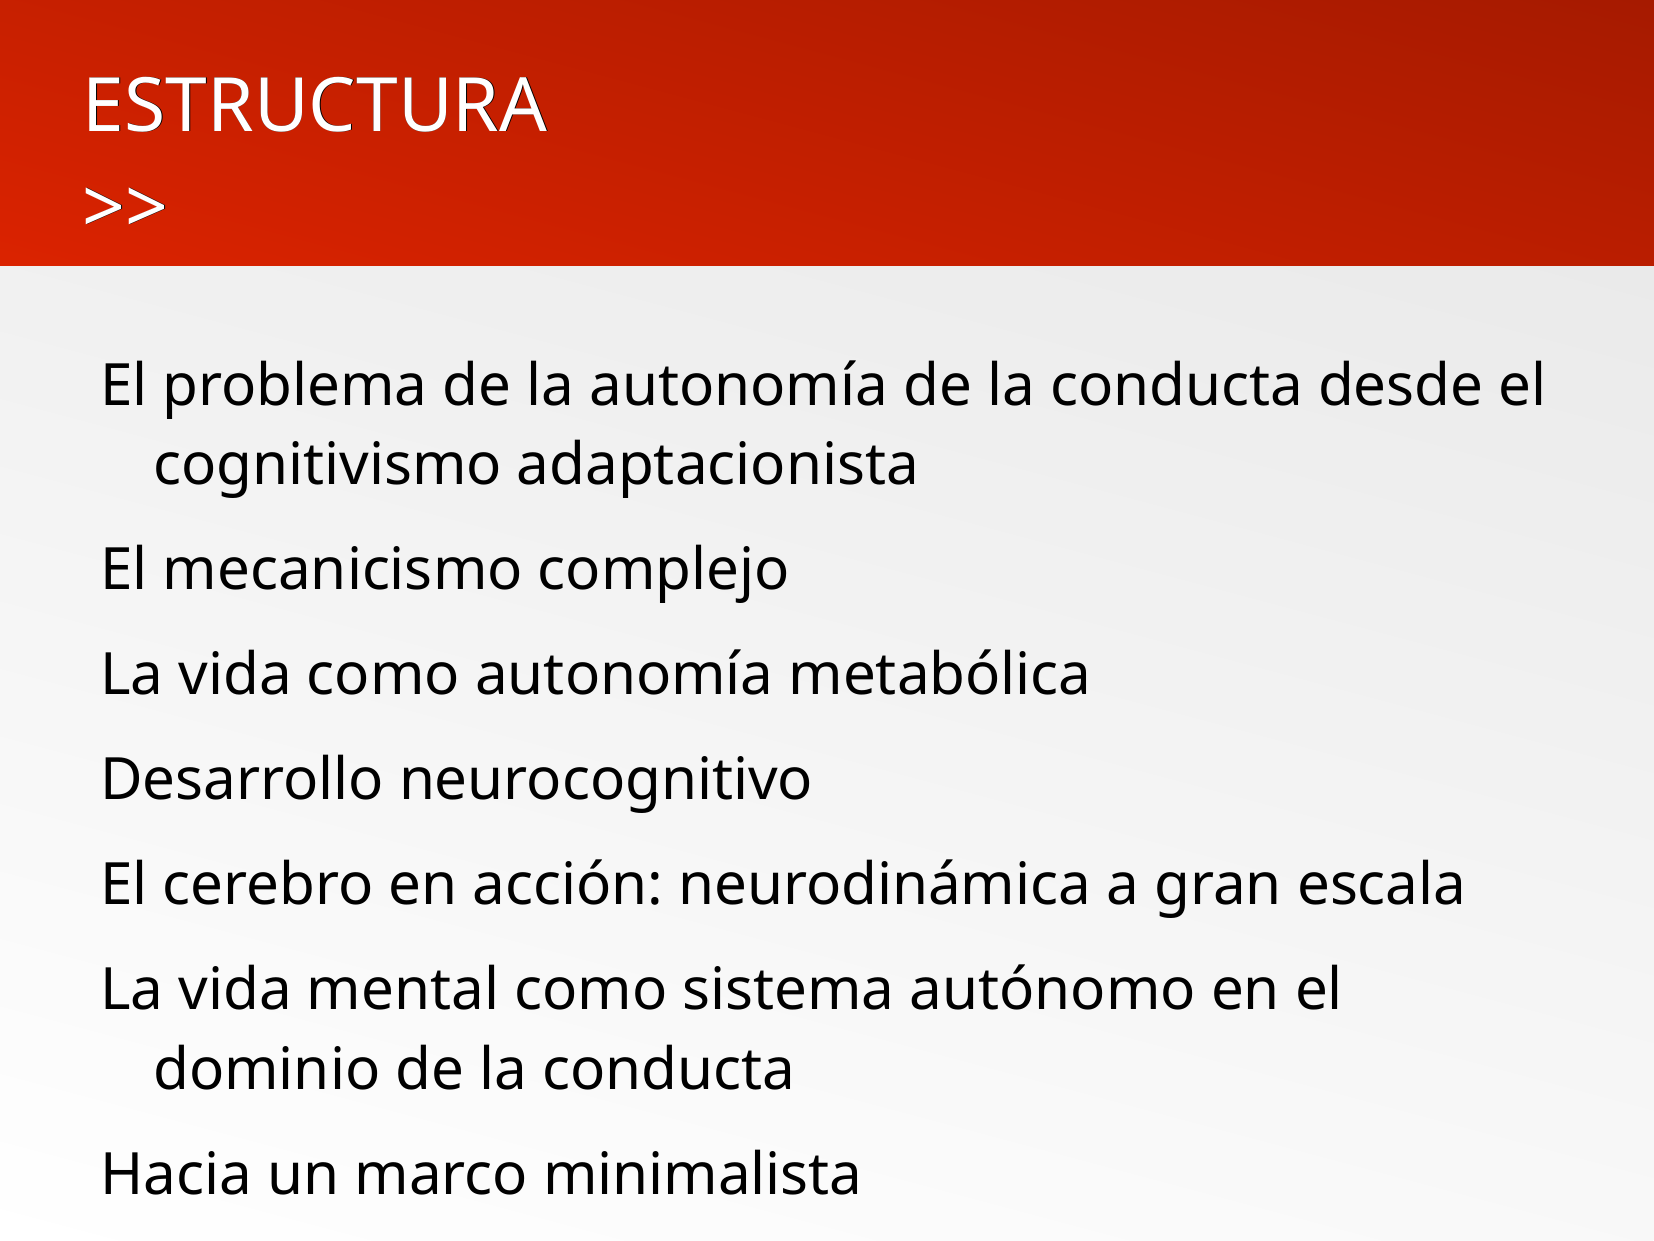

# ESTRUCTURA >>
El problema de la autonomía de la conducta desde el cognitivismo adaptacionista
El mecanicismo complejo
La vida como autonomía metabólica
Desarrollo neurocognitivo
El cerebro en acción: neurodinámica a gran escala
La vida mental como sistema autónomo en el dominio de la conducta
Hacia un marco minimalista